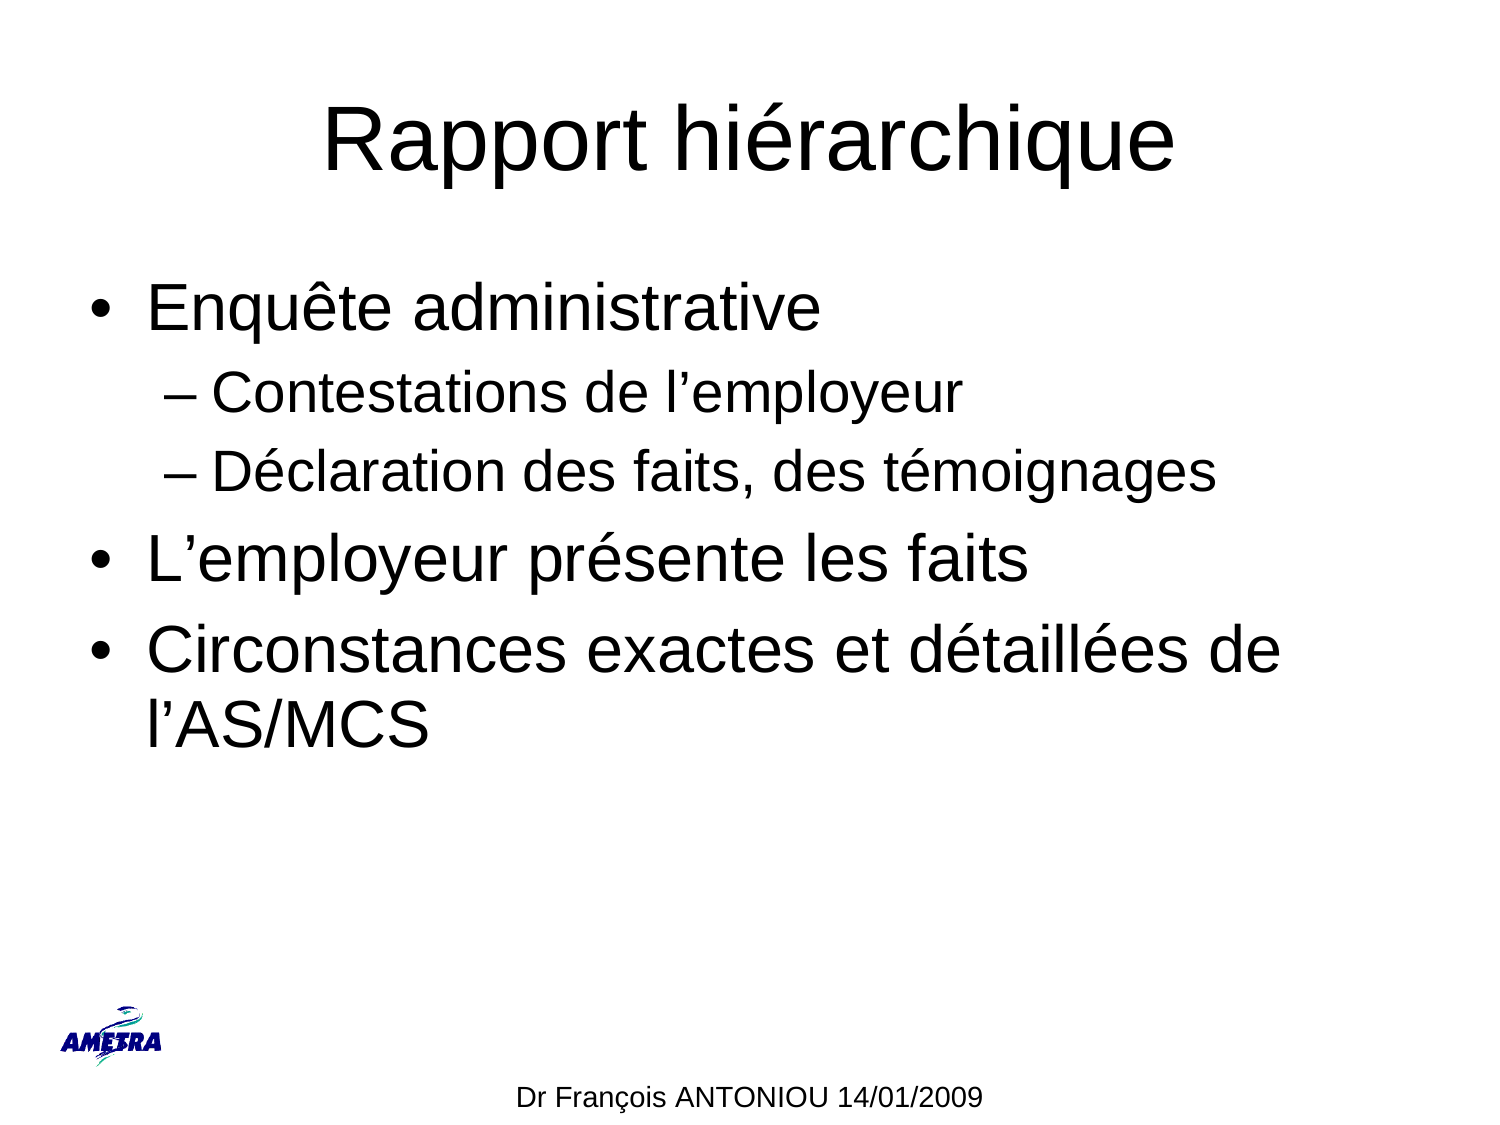

# Rapport hiérarchique
Enquête administrative
Contestations de l’employeur
Déclaration des faits, des témoignages
L’employeur présente les faits
Circonstances exactes et détaillées de l’AS/MCS
Dr François ANTONIOU 14/01/2009